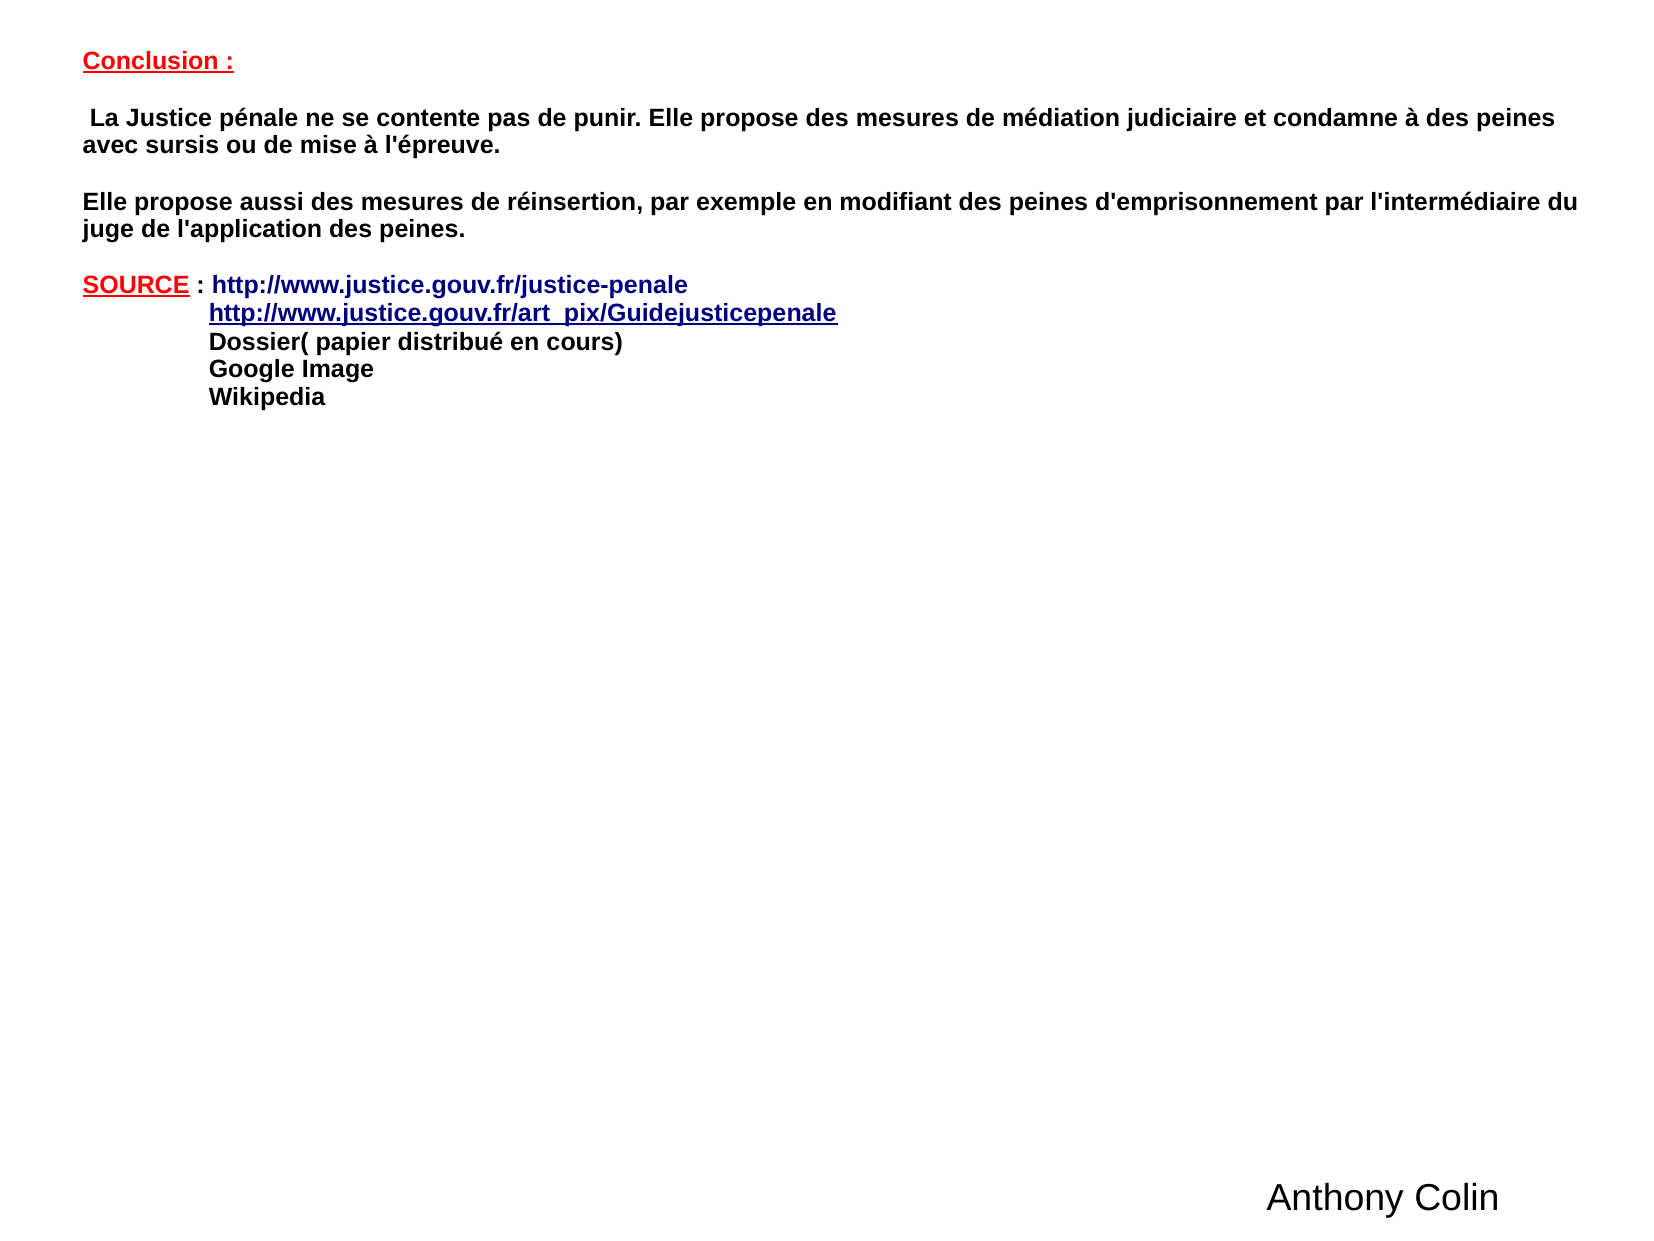

# Conclusion :
 La Justice pénale ne se contente pas de punir. Elle propose des mesures de médiation judiciaire et condamne à des peines avec sursis ou de mise à l'épreuve.
Elle propose aussi des mesures de réinsertion, par exemple en modifiant des peines d'emprisonnement par l'intermédiaire du juge de l'application des peines.
SOURCE : http://www.justice.gouv.fr/justice-penale
 http://www.justice.gouv.fr/art_pix/Guidejusticepenale
 Dossier( papier distribué en cours)
 Google Image
 Wikipedia
Anthony Colin